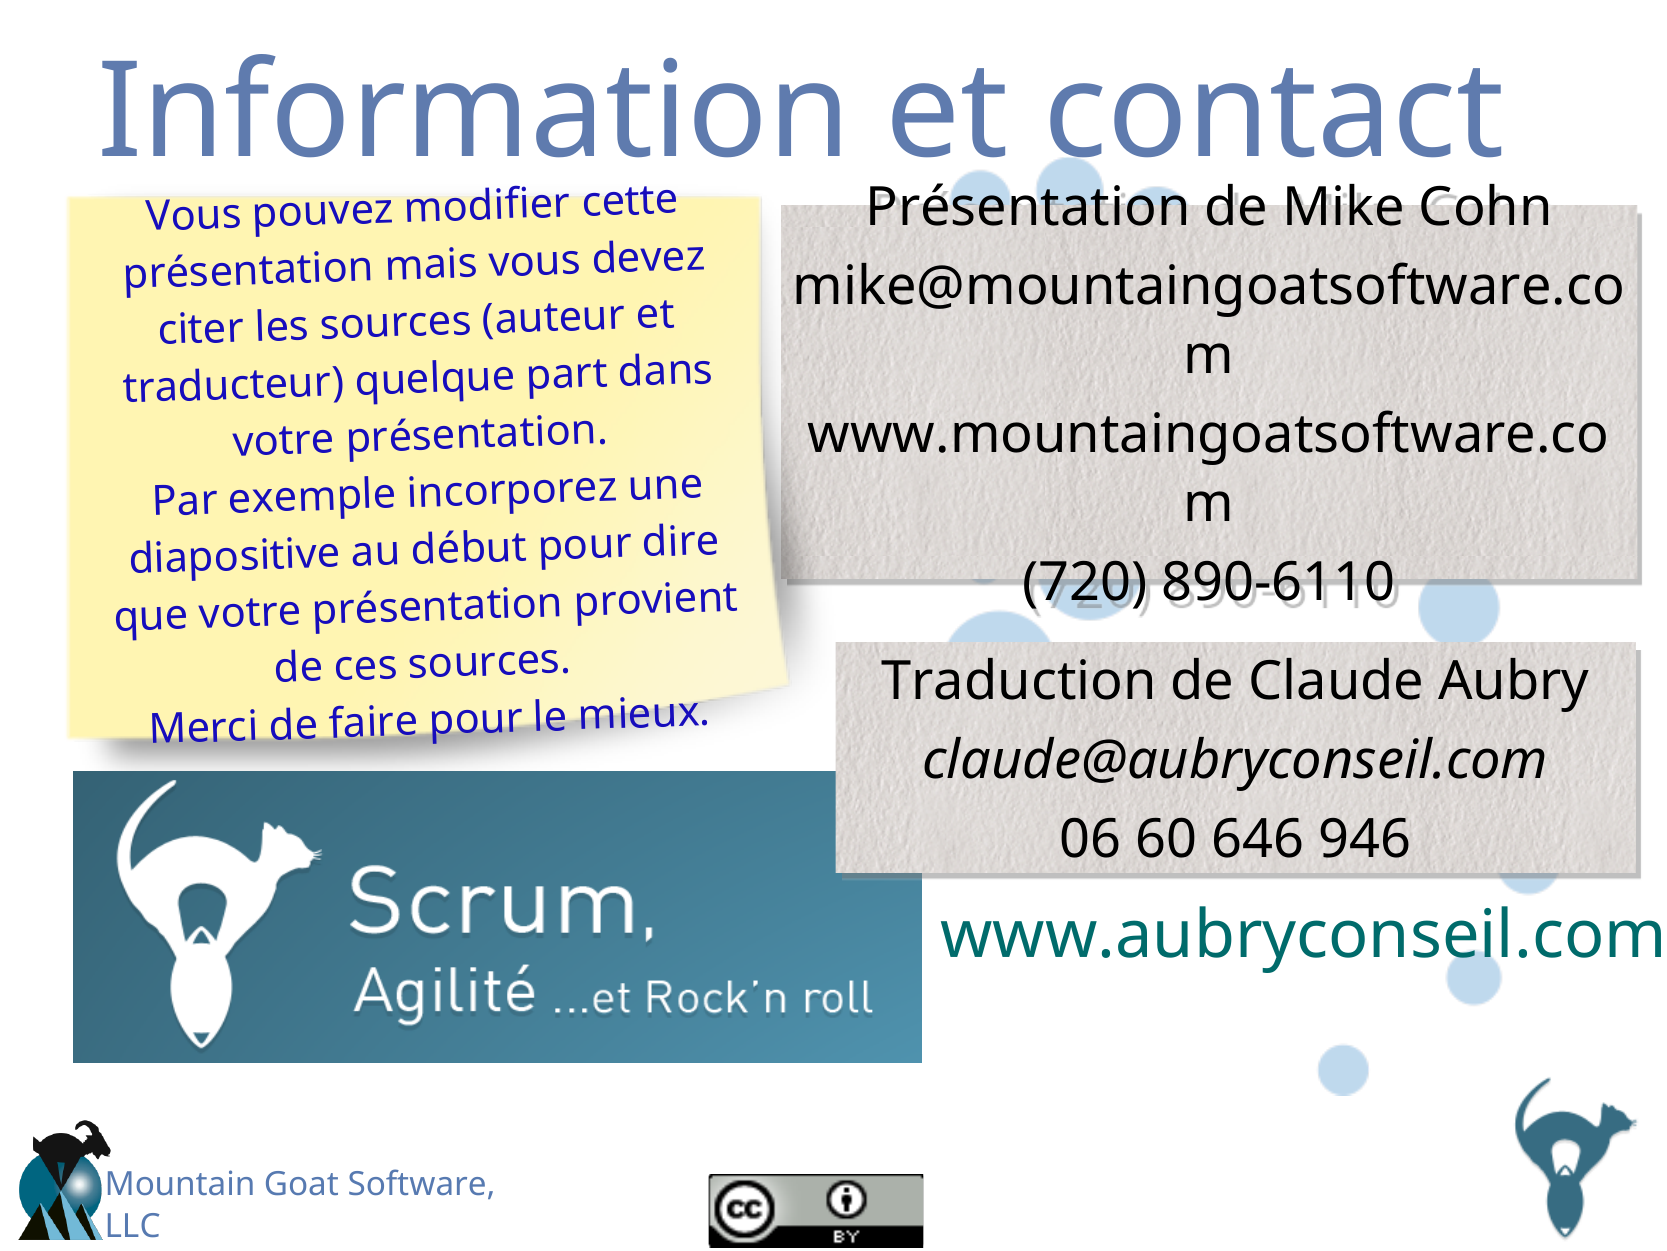

# Information et contact
Présentation de Mike Cohn
mike@mountaingoatsoftware.com
www.mountaingoatsoftware.com
(720) 890-6110
Vous pouvez modifier cette présentation mais vous devez citer les sources (auteur et traducteur) quelque part dans votre présentation.
 Par exemple incorporez une diapositive au début pour dire que votre présentation provient de ces sources.
Merci de faire pour le mieux.
Traduction de Claude Aubry
claude@aubryconseil.com
06 60 646 946
www.aubryconseil.com